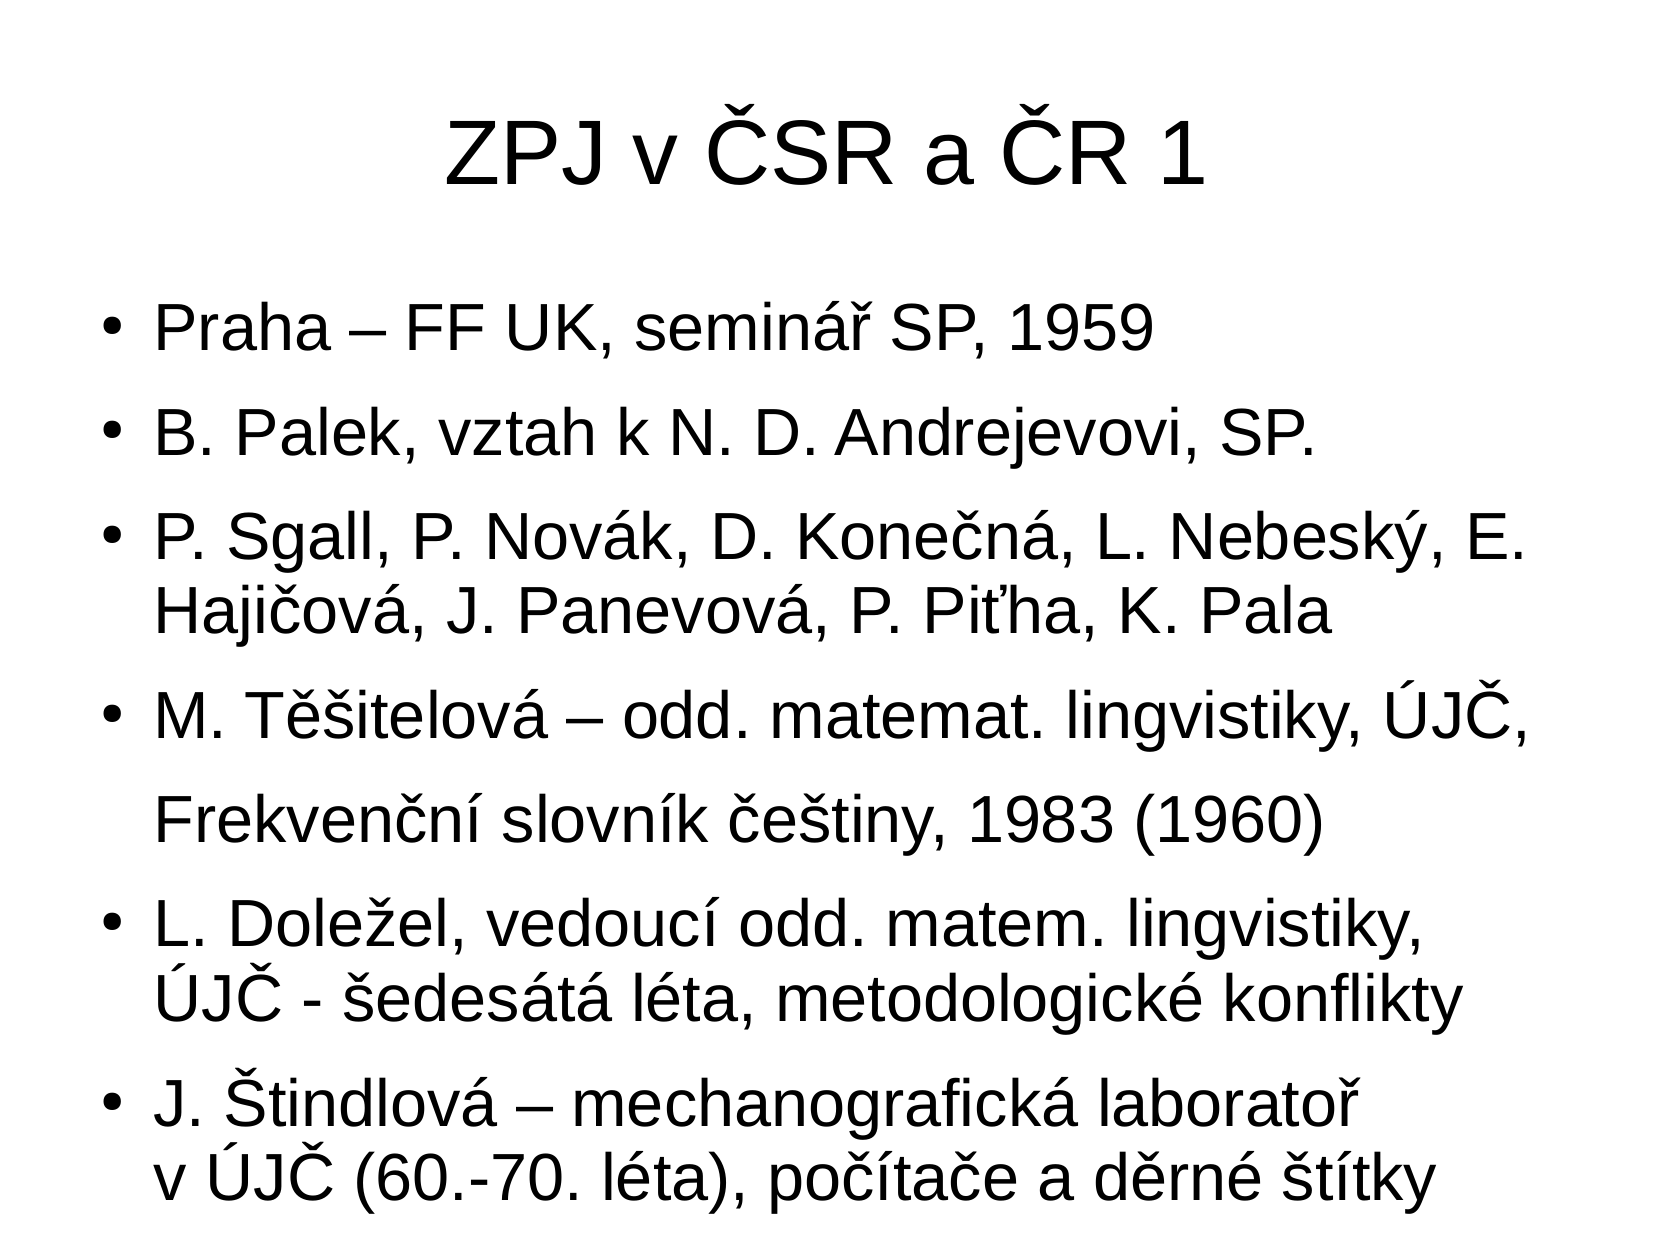

# ZPJ v ČSR a ČR 1
Praha – FF UK, seminář SP, 1959
B. Palek, vztah k N. D. Andrejevovi, SP.
P. Sgall, P. Novák, D. Konečná, L. Nebeský, E. Hajičová, J. Panevová, P. Piťha, K. Pala
M. Těšitelová – odd. matemat. lingvistiky, ÚJČ,
Frekvenční slovník češtiny, 1983 (1960)
L. Doležel, vedoucí odd. matem. lingvistiky, ÚJČ - šedesátá léta, metodologické konflikty
J. Štindlová – mechanografická laboratoř v ÚJČ (60.-70. léta), počítače a děrné štítky